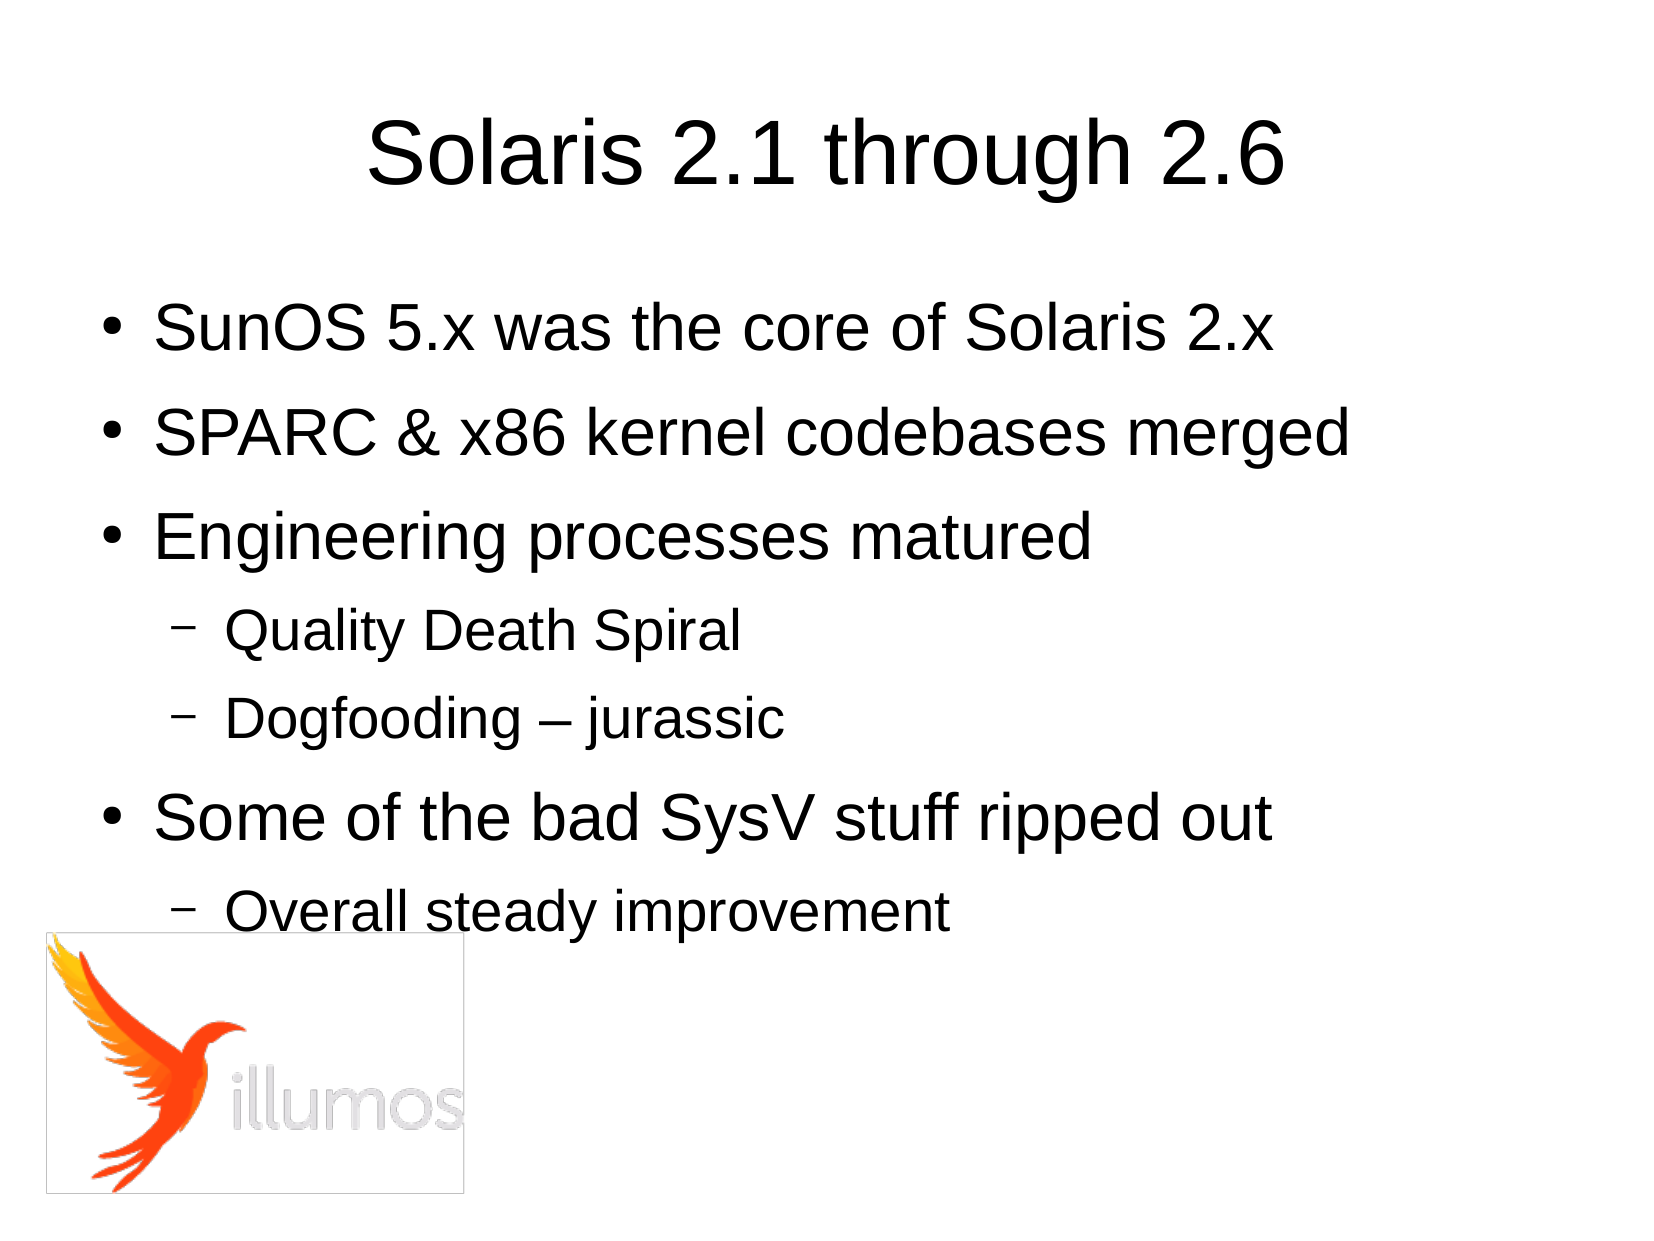

# Solaris 2.1 through 2.6
SunOS 5.x was the core of Solaris 2.x
SPARC & x86 kernel codebases merged
Engineering processes matured
Quality Death Spiral
Dogfooding – jurassic
Some of the bad SysV stuff ripped out
Overall steady improvement